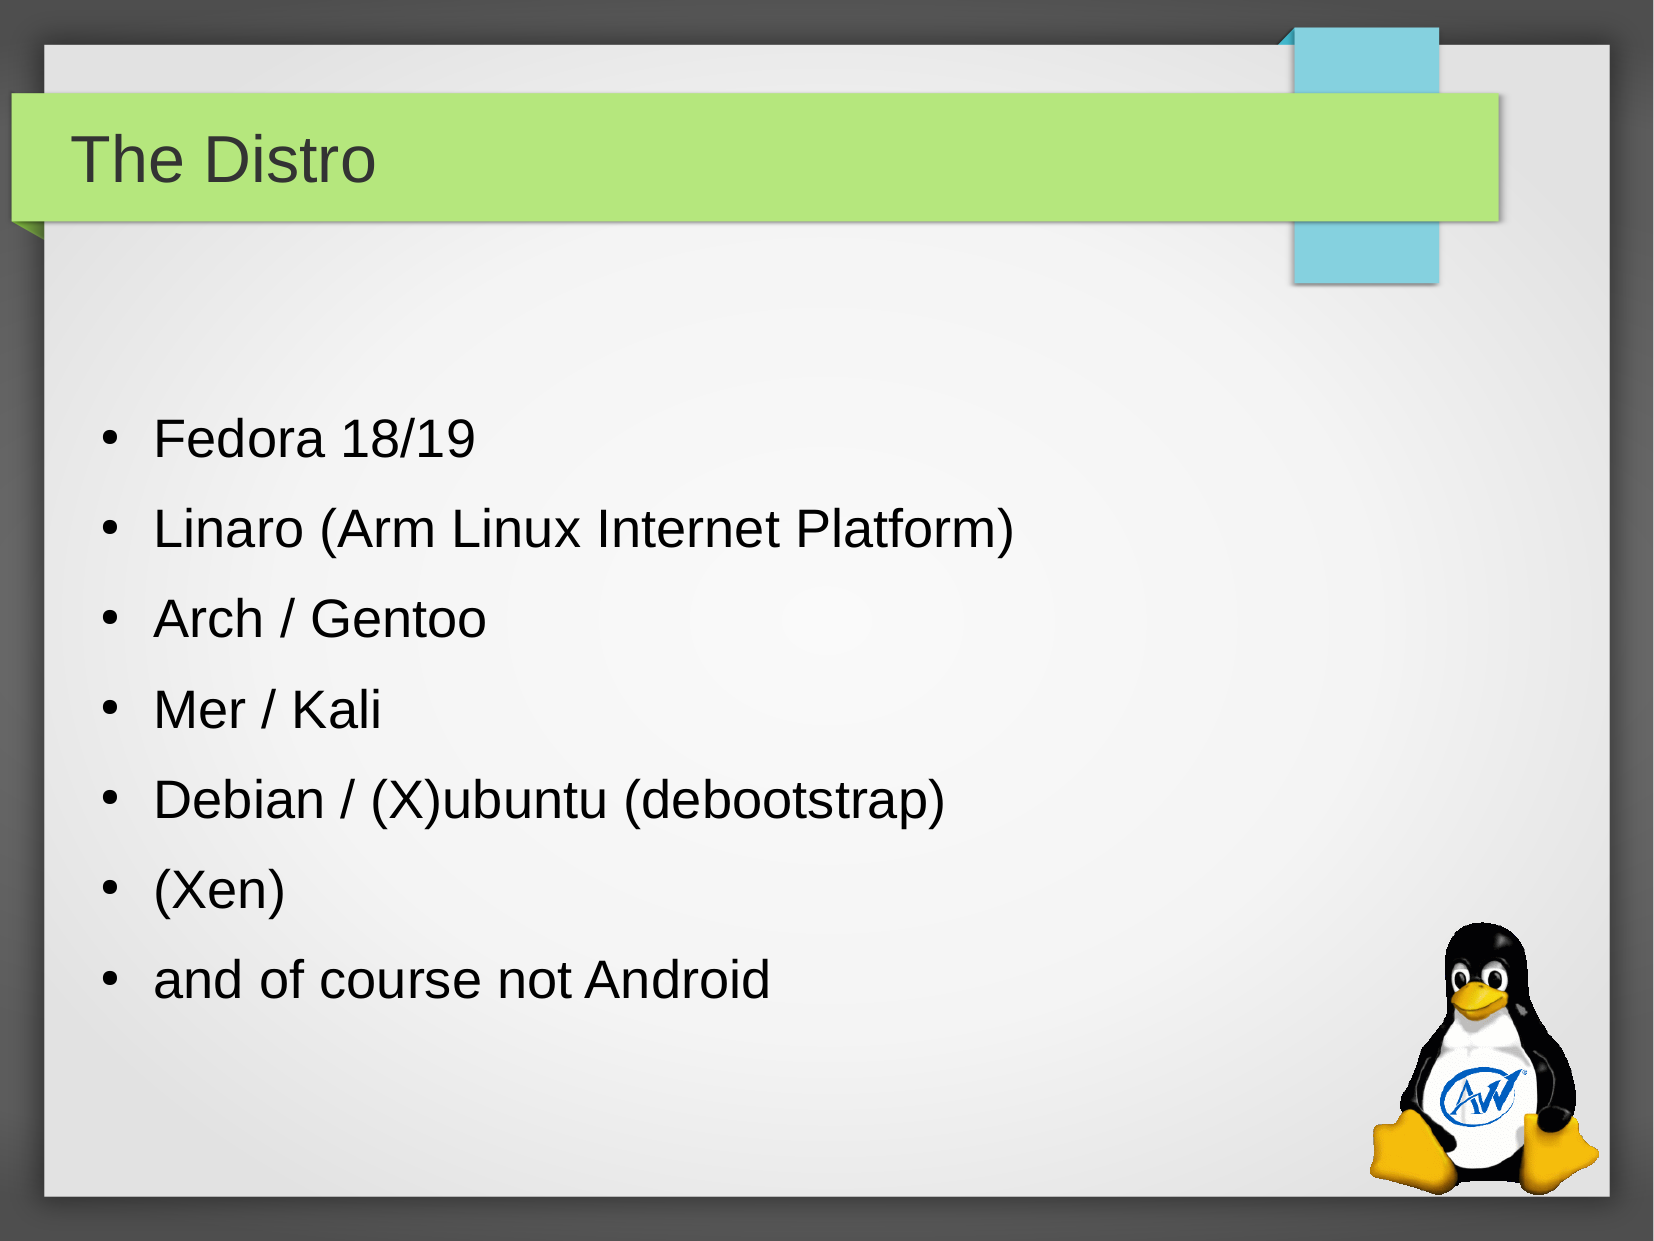

# The Distro
Fedora 18/19
Linaro (Arm Linux Internet Platform)
Arch / Gentoo
Mer / Kali
Debian / (X)ubuntu (debootstrap)
(Xen)
and of course not Android